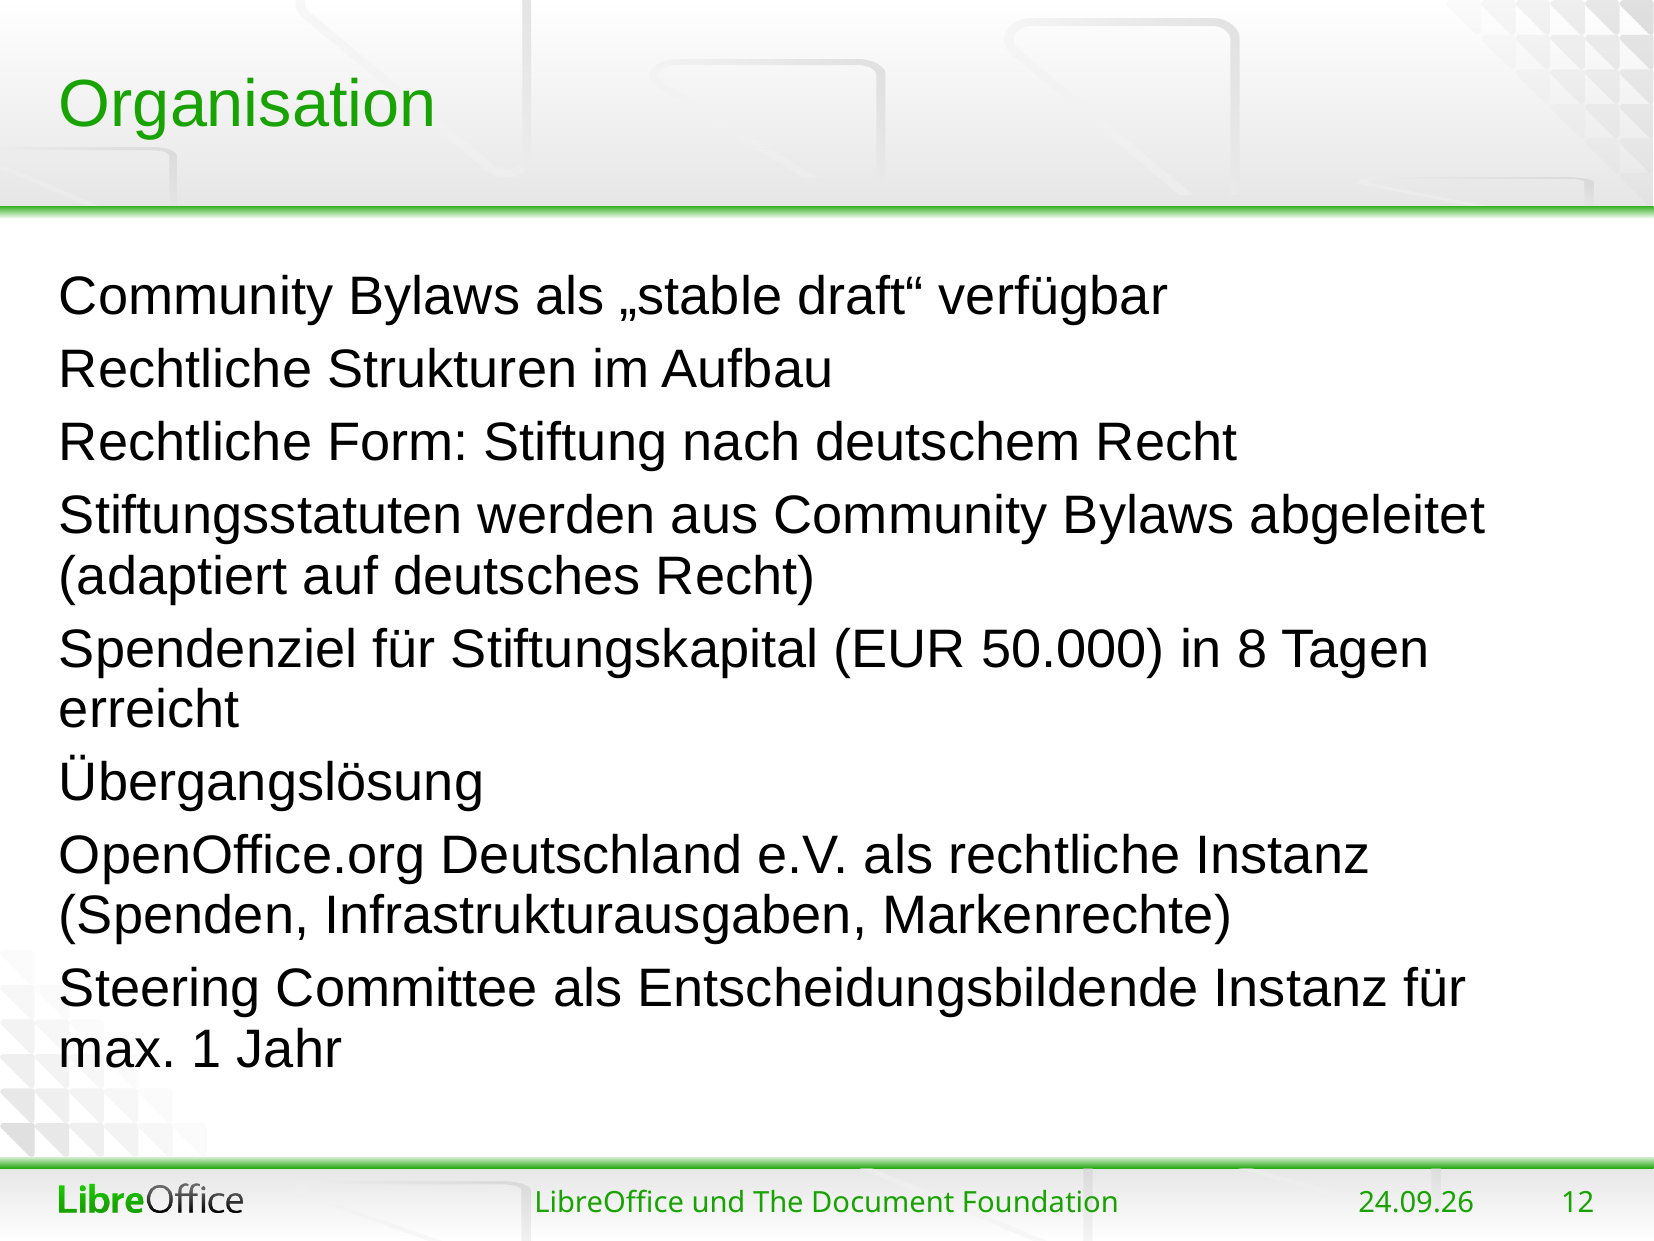

# Organisation
Community Bylaws als „stable draft“ verfügbar
Rechtliche Strukturen im Aufbau
Rechtliche Form: Stiftung nach deutschem Recht
Stiftungsstatuten werden aus Community Bylaws abgeleitet (adaptiert auf deutsches Recht)
Spendenziel für Stiftungskapital (EUR 50.000) in 8 Tagen erreicht
Übergangslösung
OpenOffice.org Deutschland e.V. als rechtliche Instanz
(Spenden, Infrastrukturausgaben, Markenrechte)
Steering Committee als Entscheidungsbildende Instanz für max. 1 Jahr
LibreOffice und The Document Foundation
12